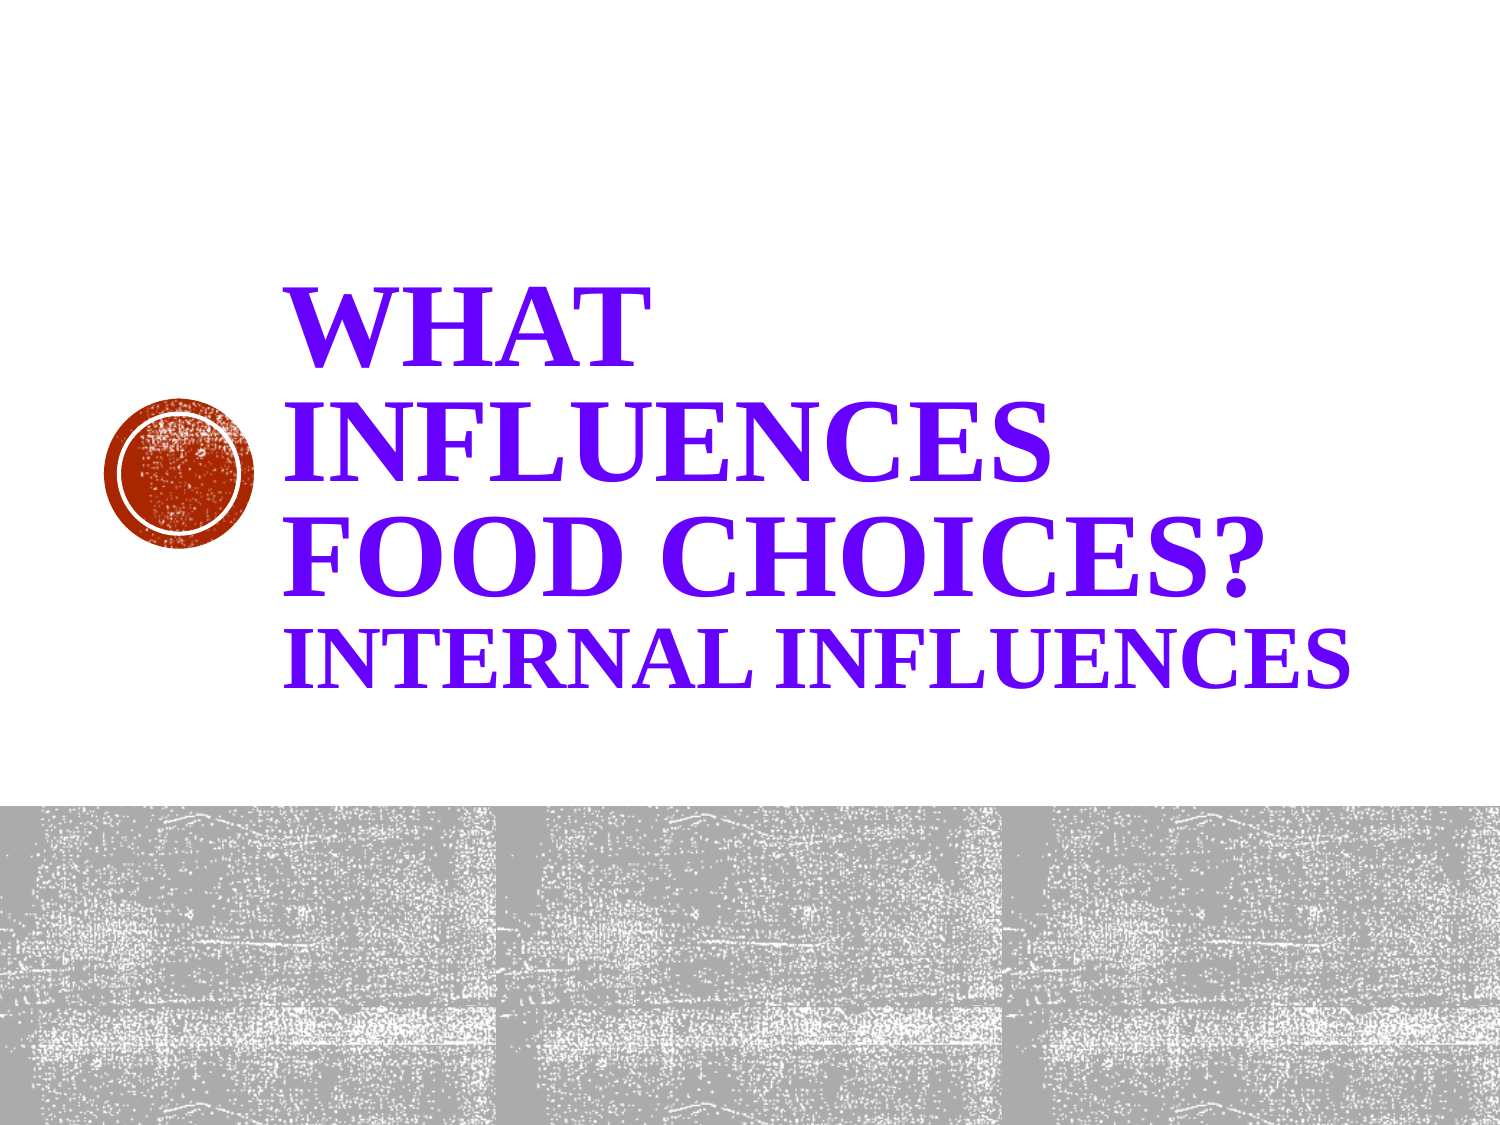

# WHAT INFLUENCES FOOD CHOICES? INTERNAL INFLUENCES